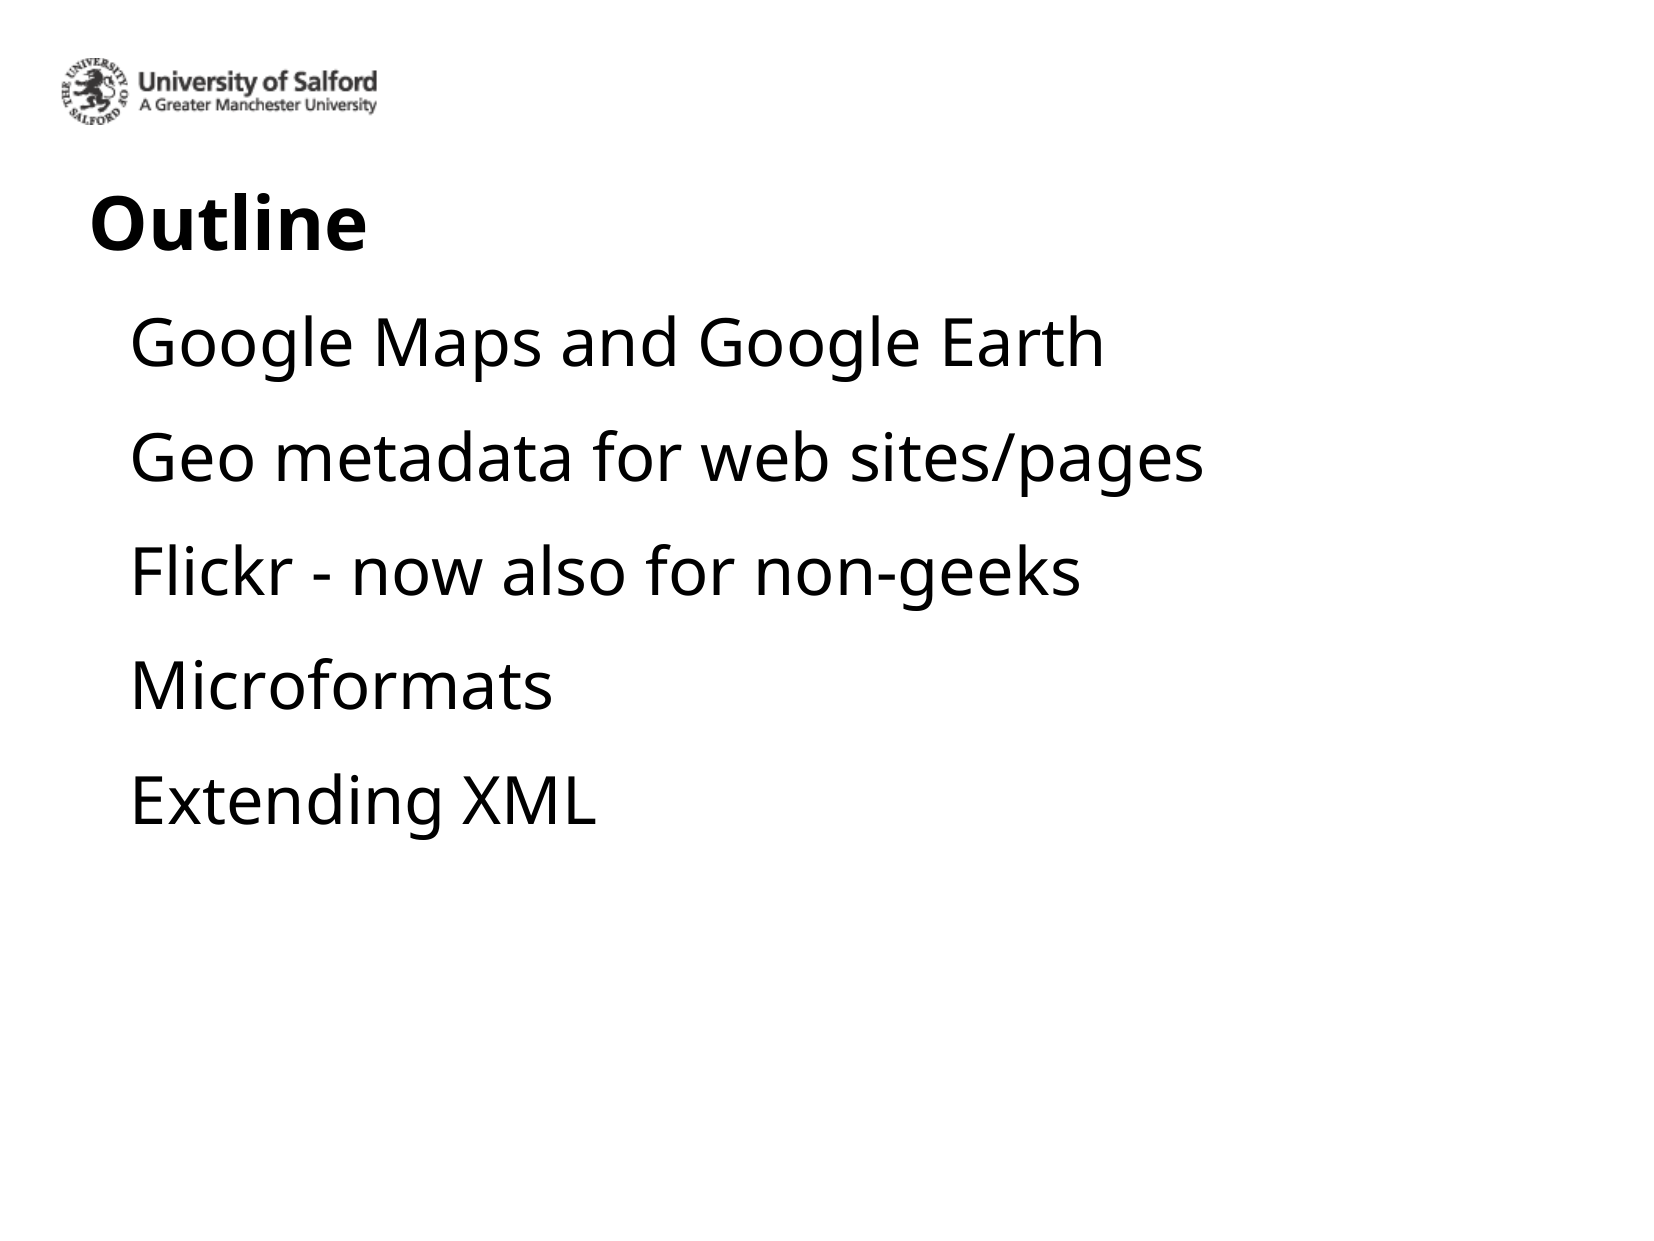

# Outline
Google Maps and Google Earth
Geo metadata for web sites/pages
Flickr - now also for non-geeks
Microformats
Extending XML